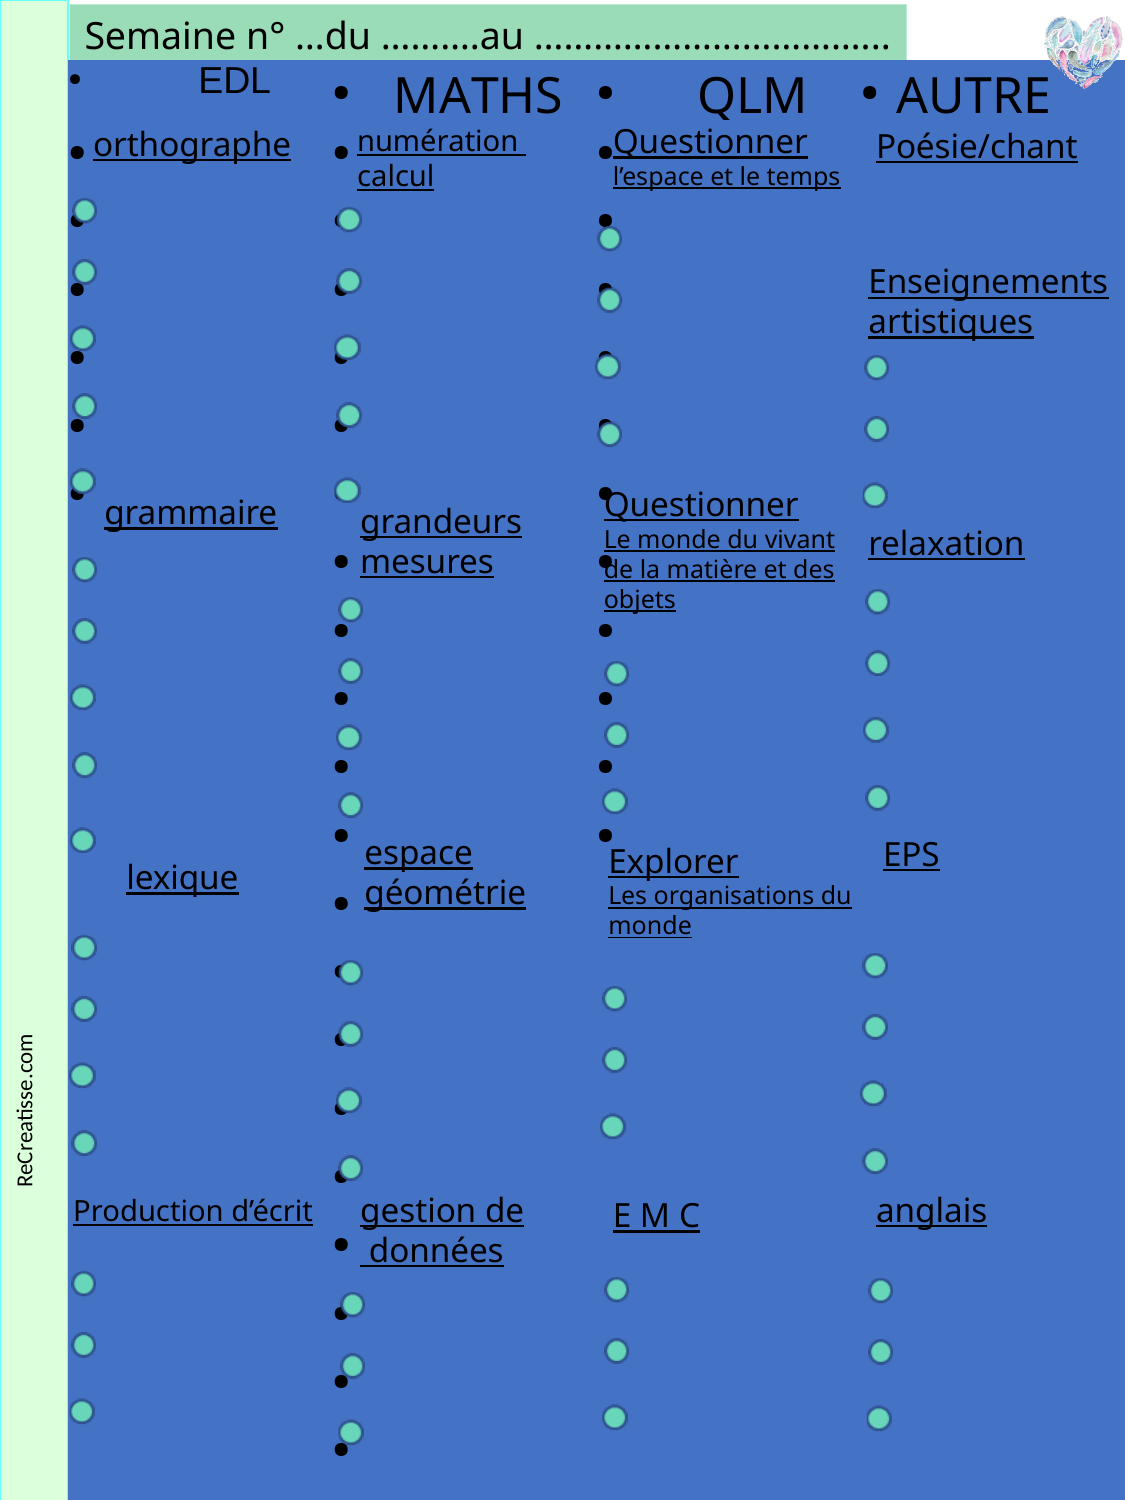

Semaine n° …du ……….au ……………………………...
| EDL | MATHS | QLM | AUTRE |
| --- | --- | --- | --- |
| | | | |
Questionner
l’espace et le temps
numération
calcul
orthographe
Poésie/chant
Enseignements
artistiques
Questionner
Le monde du vivant
de la matière et des
objets
grammaire
grandeurs
mesures
relaxation
espace
géométrie
EPS
Explorer
Les organisations du
monde
lexique
ReCreatisse.com
gestion de
 données
anglais
Production d’écrit
E M C